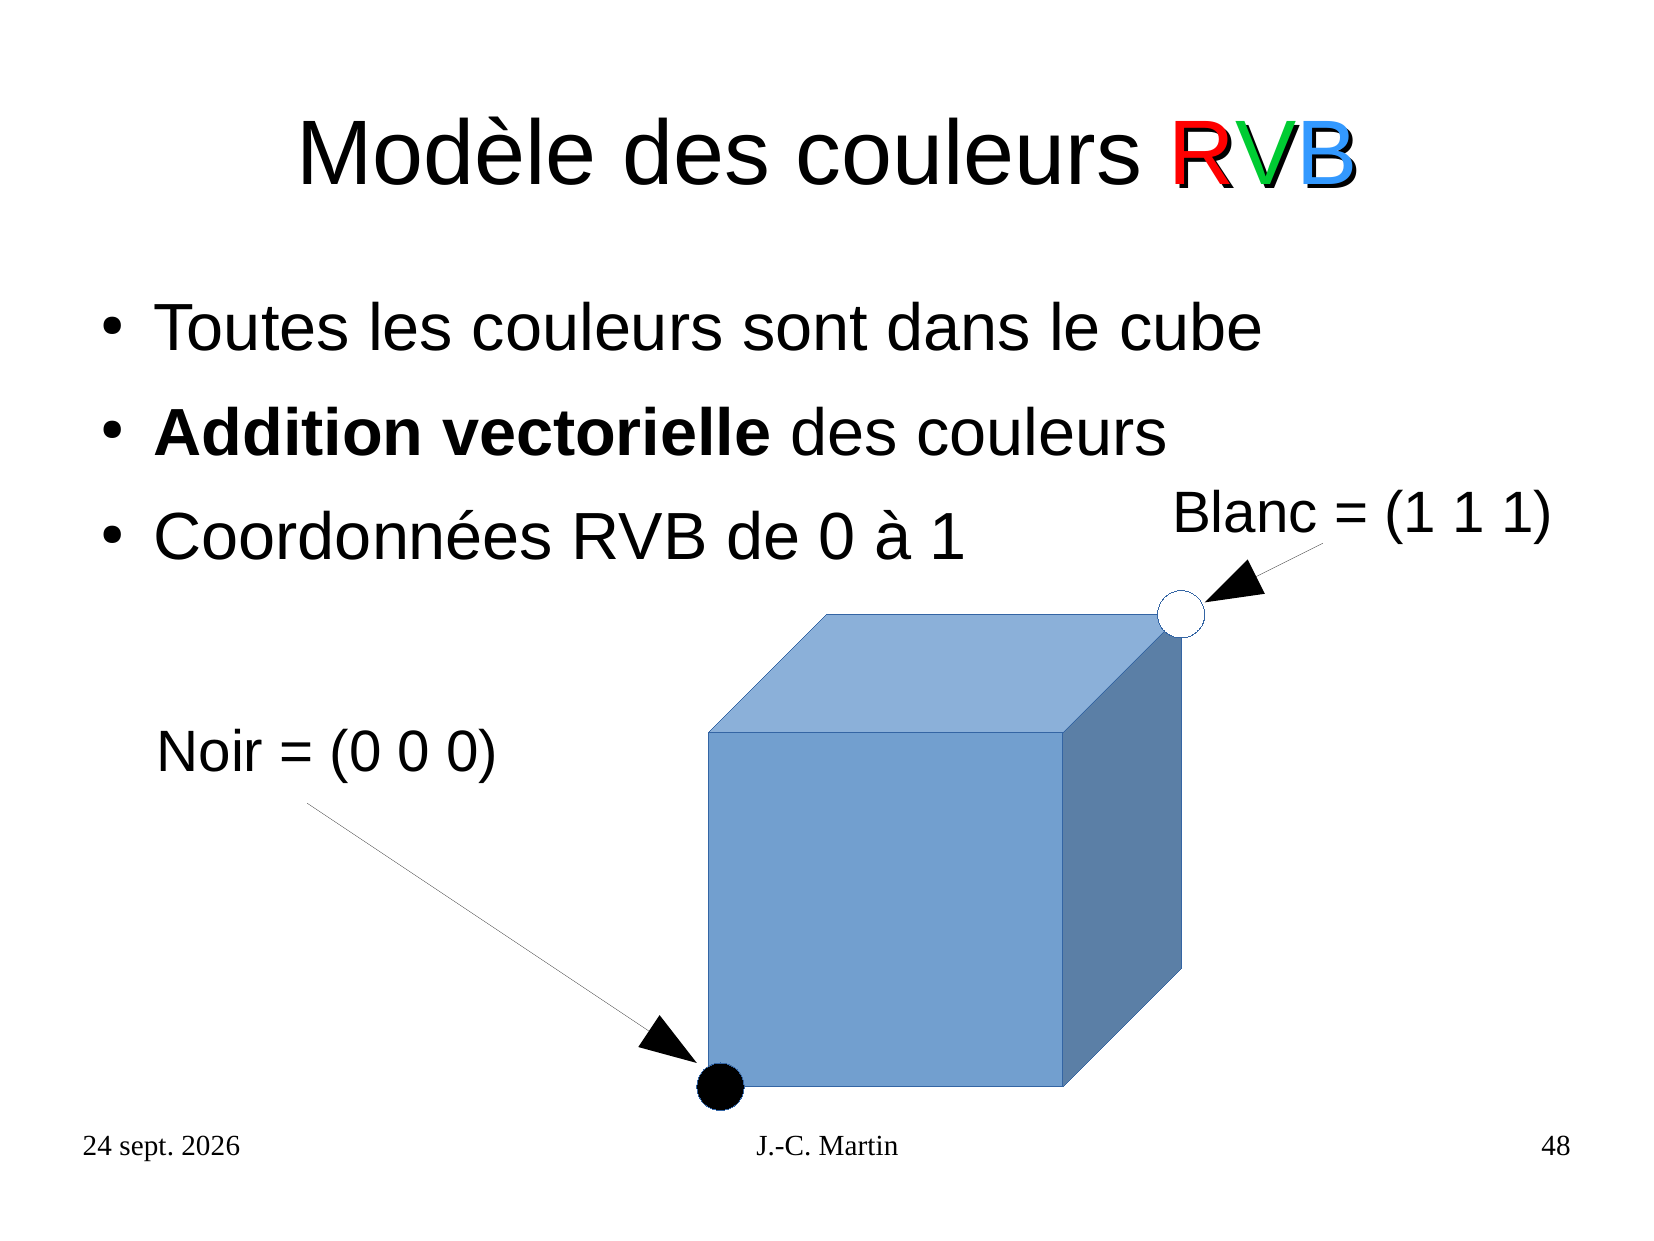

# Modèle des couleurs RVB
Toutes les couleurs sont dans le cube
Addition vectorielle des couleurs
Coordonnées RVB de 0 à 1
Blanc = (1 1 1)
Noir = (0 0 0)
J.-C. Martin
48